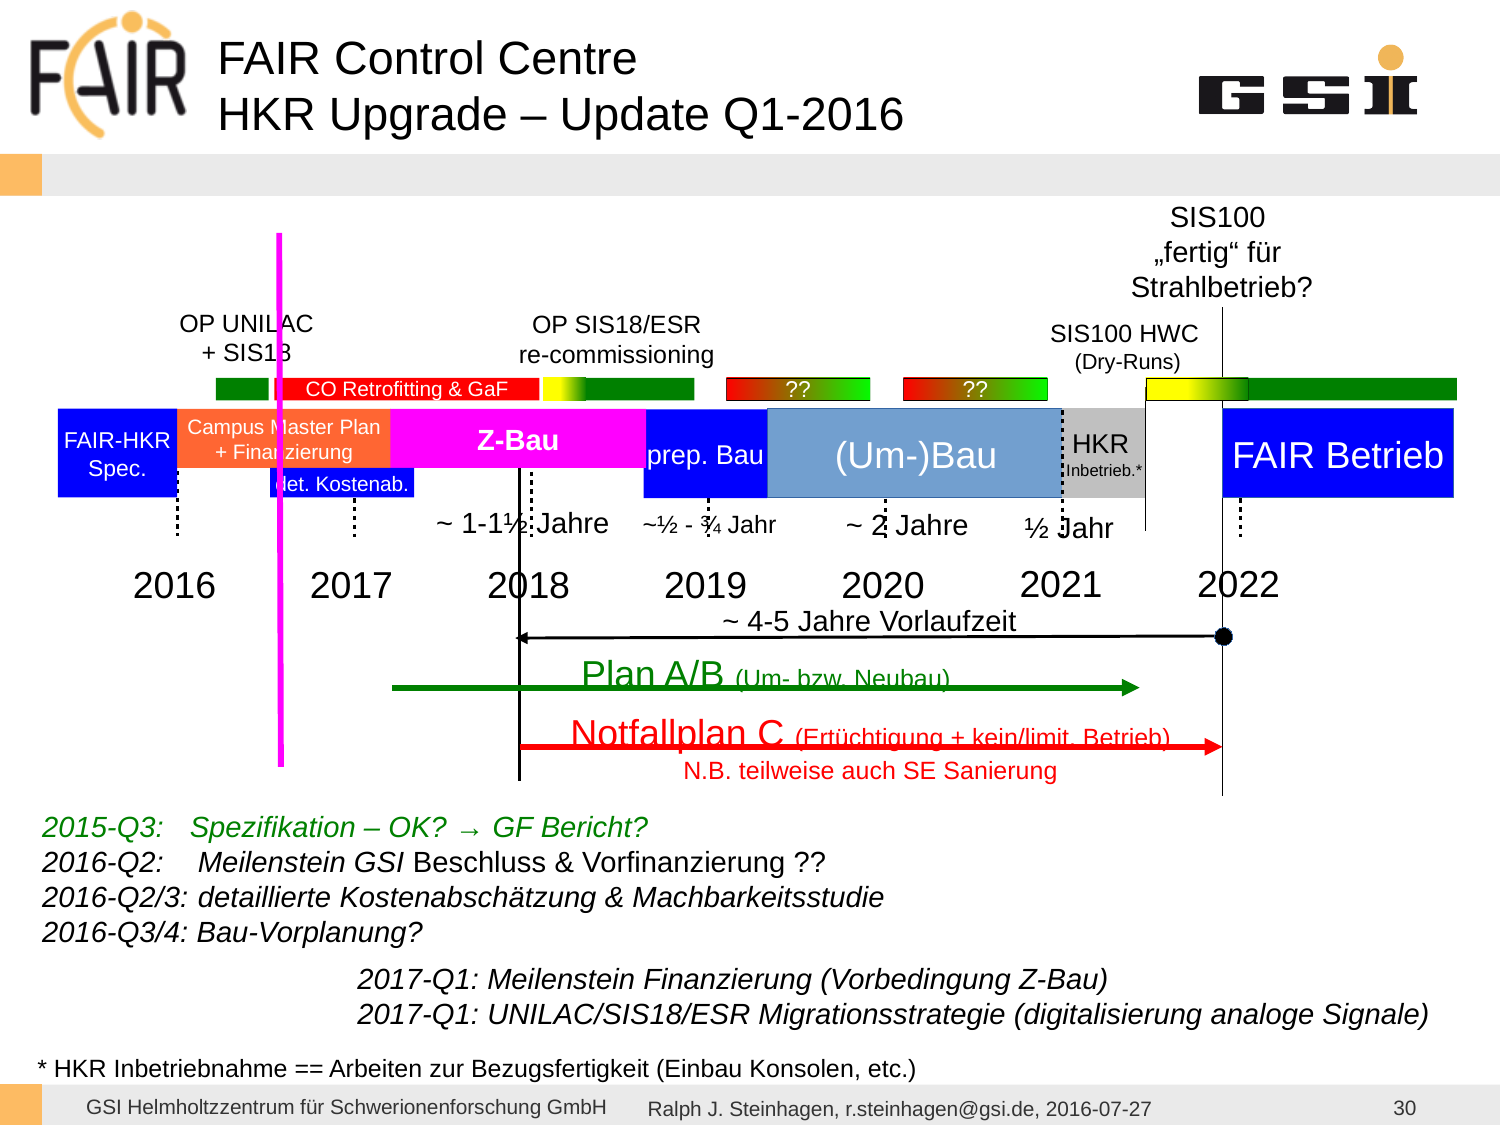

FAIR Control Centre
HKR Upgrade – Update Q1-2016
SIS100
„fertig“ für
Strahlbetrieb?
OP UNILAC
+ SIS18
OP SIS18/ESR
re-commissioning
SIS100 HWC
(Dry-Runs)
CO Retrofitting & GaF
??
??
FAIR-HKR
Spec.
Campus Master Plan
+ Finanzierung
Z-Bau
(Um-)Bau
HKR
Inbetrieb.*
FAIR Betrieb
prep. Bau
det. Kostenab.
~ 1-1½ Jahre
~ 2 Jahre
~½ - ¾ Jahr
½ Jahr
2022
2021
2016
2017
2018
2019
2020
~ 4-5 Jahre Vorlaufzeit
Plan A/B (Um- bzw. Neubau)
Notfallplan C (Ertüchtigung + kein/limit. Betrieb)
N.B. teilweise auch SE Sanierung
2015-Q3: 	Spezifikation – OK? → GF Bericht?
2016-Q2: 	 Meilenstein GSI Beschluss & Vorfinanzierung ??
2016-Q2/3:	 detaillierte Kostenabschätzung & Machbarkeitsstudie
2016-Q3/4: Bau-Vorplanung?
2017-Q1: Meilenstein Finanzierung (Vorbedingung Z-Bau)
2017-Q1: UNILAC/SIS18/ESR Migrationsstrategie (digitalisierung analoge Signale)
* HKR Inbetriebnahme == Arbeiten zur Bezugsfertigkeit (Einbau Konsolen, etc.)